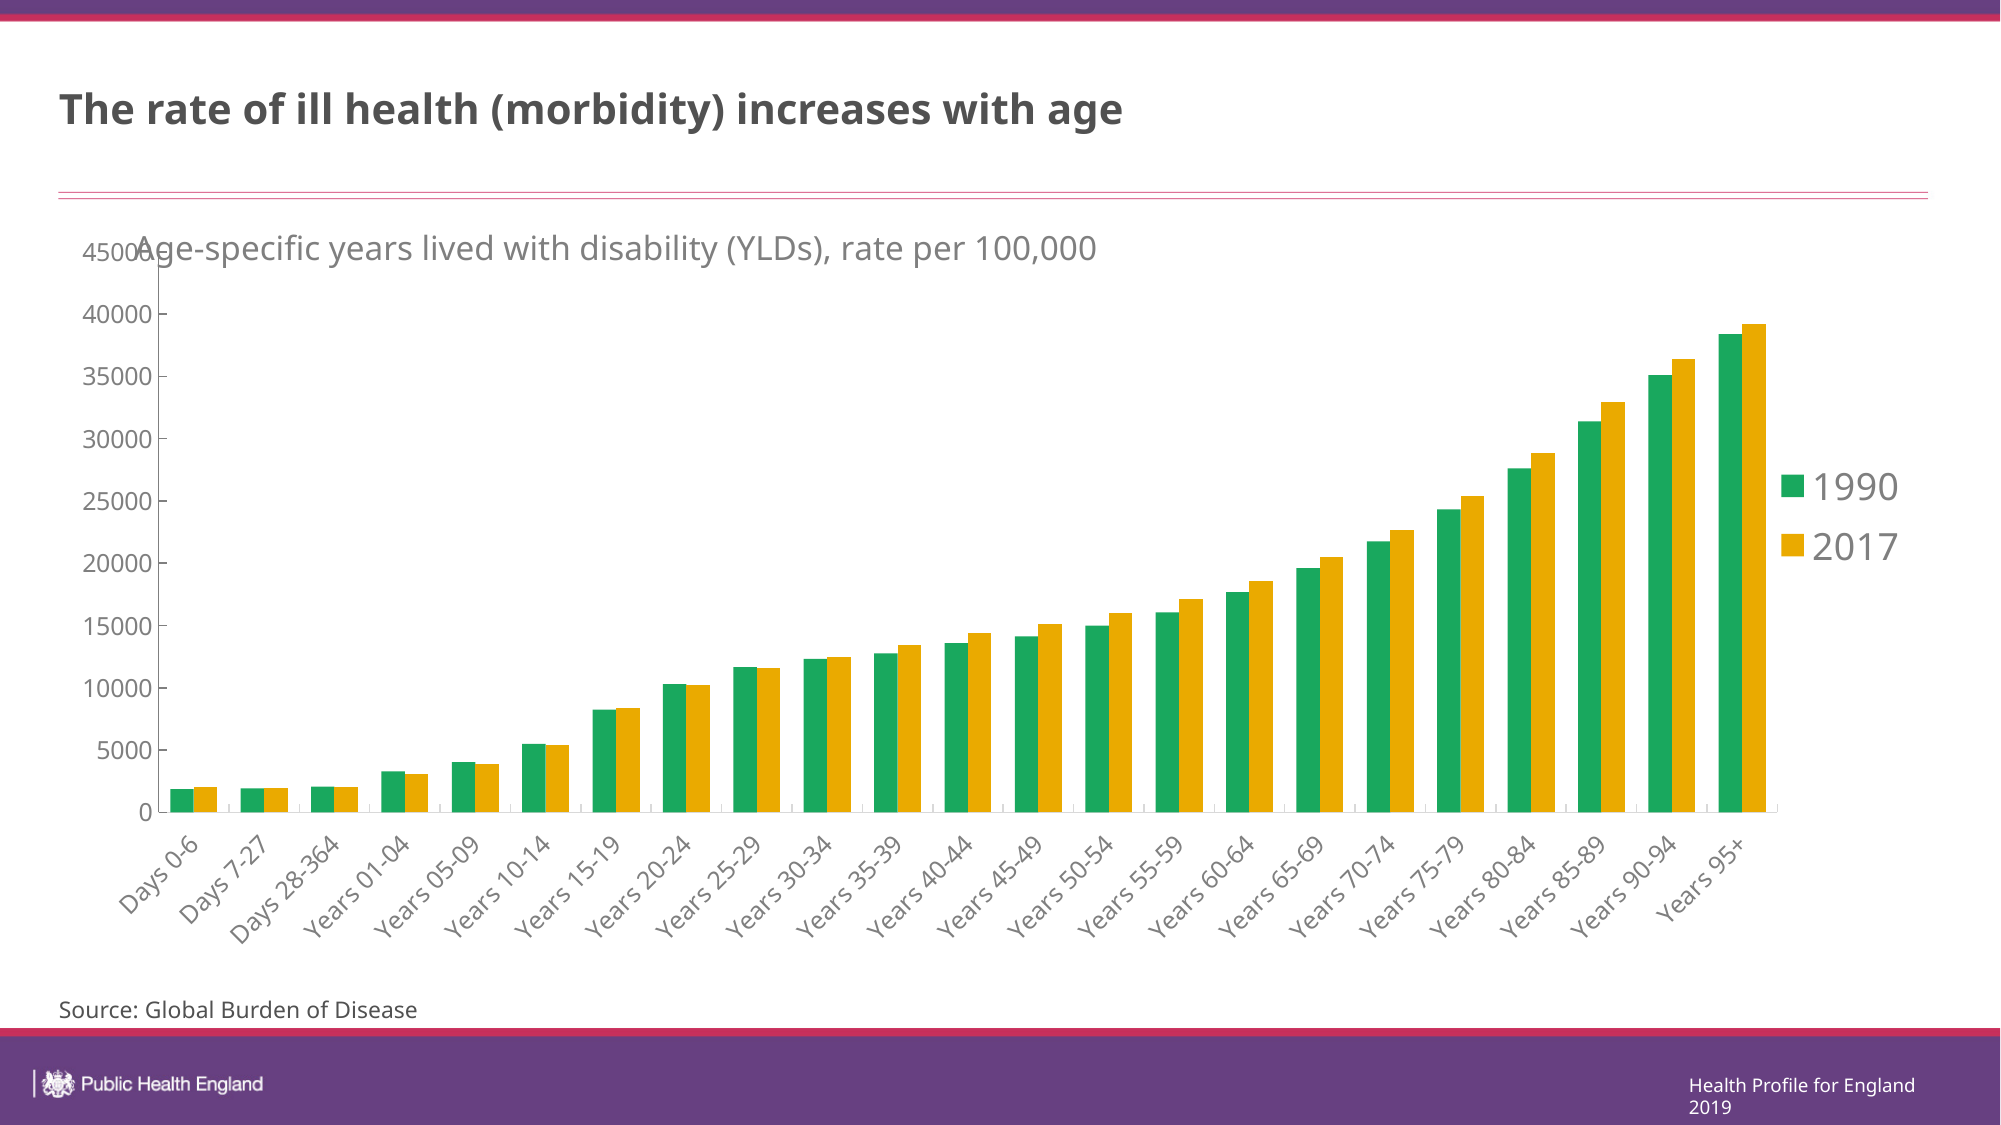

# The rate of ill health (morbidity) increases with age
### Chart
| Category | 1990 | 2017 |
|---|---|---|
| Days 0-6 | 1869.818 | 2012.669 |
| Days 7-27 | 1926.631 | 1924.395 |
| Days 28-364 | 2063.297 | 2001.825 |
| Years 01-04 | 3278.927 | 3086.766 |
| Years 05-09 | 4036.365 | 3855.62 |
| Years 10-14 | 5494.831 | 5422.255 |
| Years 15-19 | 8251.489 | 8396.11 |
| Years 20-24 | 10298.01 | 10207.07 |
| Years 25-29 | 11652.04 | 11578.12 |
| Years 30-34 | 12324.81 | 12508.61 |
| Years 35-39 | 12753.53 | 13402.58 |
| Years 40-44 | 13583.79 | 14383.14 |
| Years 45-49 | 14133.5 | 15155.01 |
| Years 50-54 | 14977.74 | 16022.92 |
| Years 55-59 | 16055.57 | 17140.95 |
| Years 60-64 | 17670.48 | 18581.7 |
| Years 65-69 | 19603.31 | 20507.35 |
| Years 70-74 | 21759.33 | 22651.96 |
| Years 75-79 | 24323.58 | 25359.07 |
| Years 80-84 | 27612.45 | 28811.75 |
| Years 85-89 | 31375.52 | 32904.58 |
| Years 90-94 | 35095.64 | 36409.34 |
| Years 95+ | 38392.88 | 39188.78 |Age-specific years lived with disability (YLDs), rate per 100,000
Source: Global Burden of Disease
Health Profile for England 2019